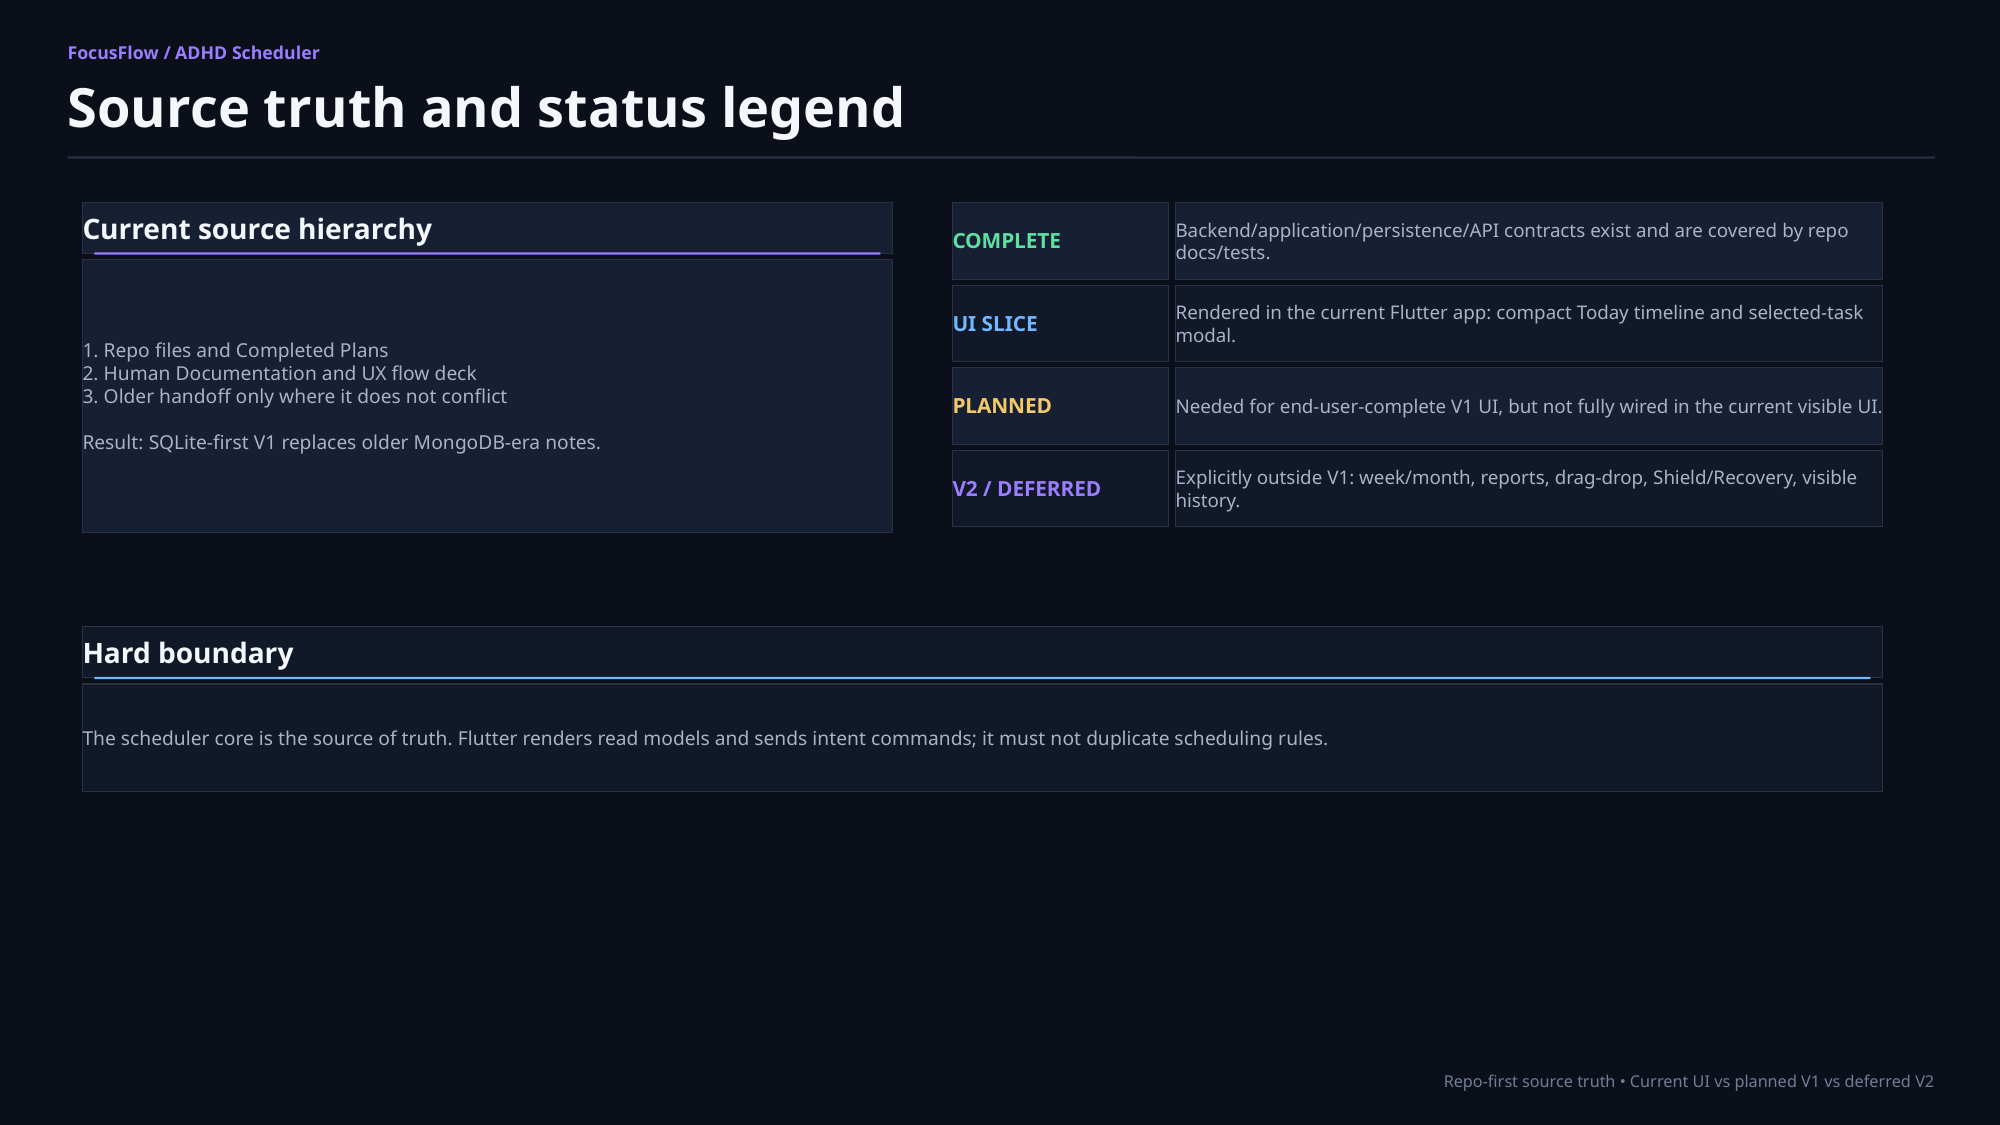

FocusFlow / ADHD Scheduler
Source truth and status legend
Current source hierarchy
COMPLETE
Backend/application/persistence/API contracts exist and are covered by repo docs/tests.
1. Repo files and Completed Plans
2. Human Documentation and UX flow deck
3. Older handoff only where it does not conflict
Result: SQLite-first V1 replaces older MongoDB-era notes.
UI SLICE
Rendered in the current Flutter app: compact Today timeline and selected-task modal.
PLANNED
Needed for end-user-complete V1 UI, but not fully wired in the current visible UI.
V2 / DEFERRED
Explicitly outside V1: week/month, reports, drag-drop, Shield/Recovery, visible history.
Hard boundary
The scheduler core is the source of truth. Flutter renders read models and sends intent commands; it must not duplicate scheduling rules.
Repo-first source truth • Current UI vs planned V1 vs deferred V2